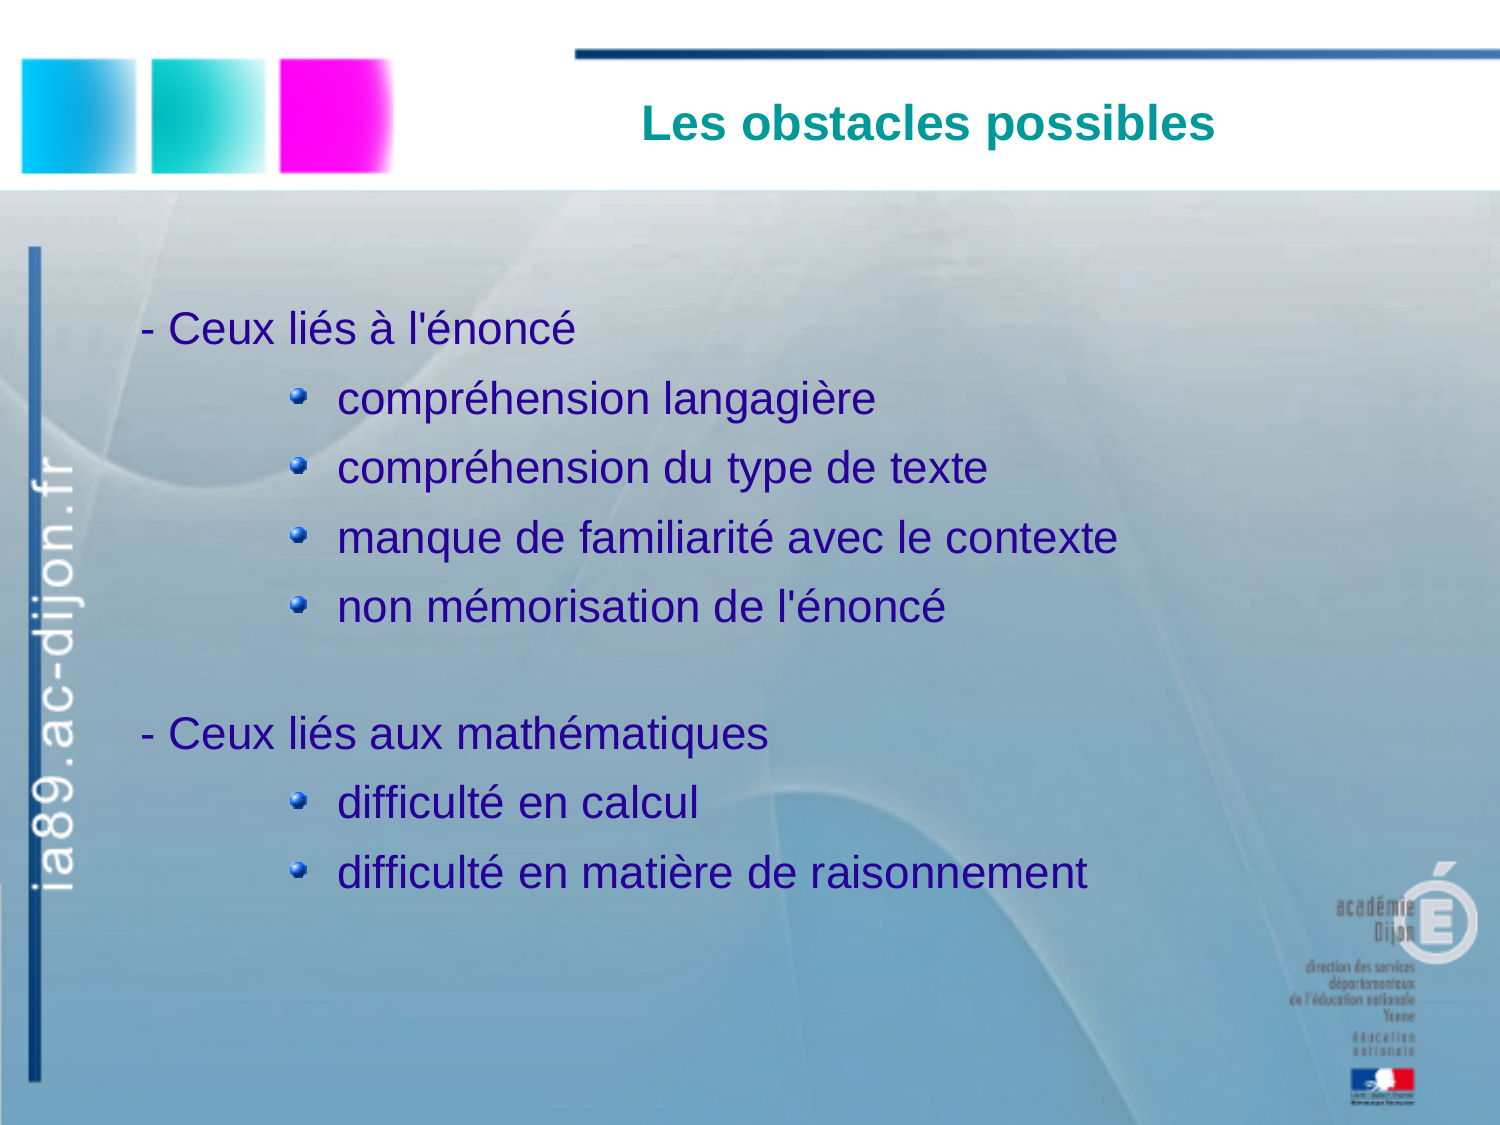

#
Les obstacles possibles
- Ceux liés à l'énoncé
compréhension langagière
compréhension du type de texte
manque de familiarité avec le contexte
non mémorisation de l'énoncé
- Ceux liés aux mathématiques
difficulté en calcul
difficulté en matière de raisonnement